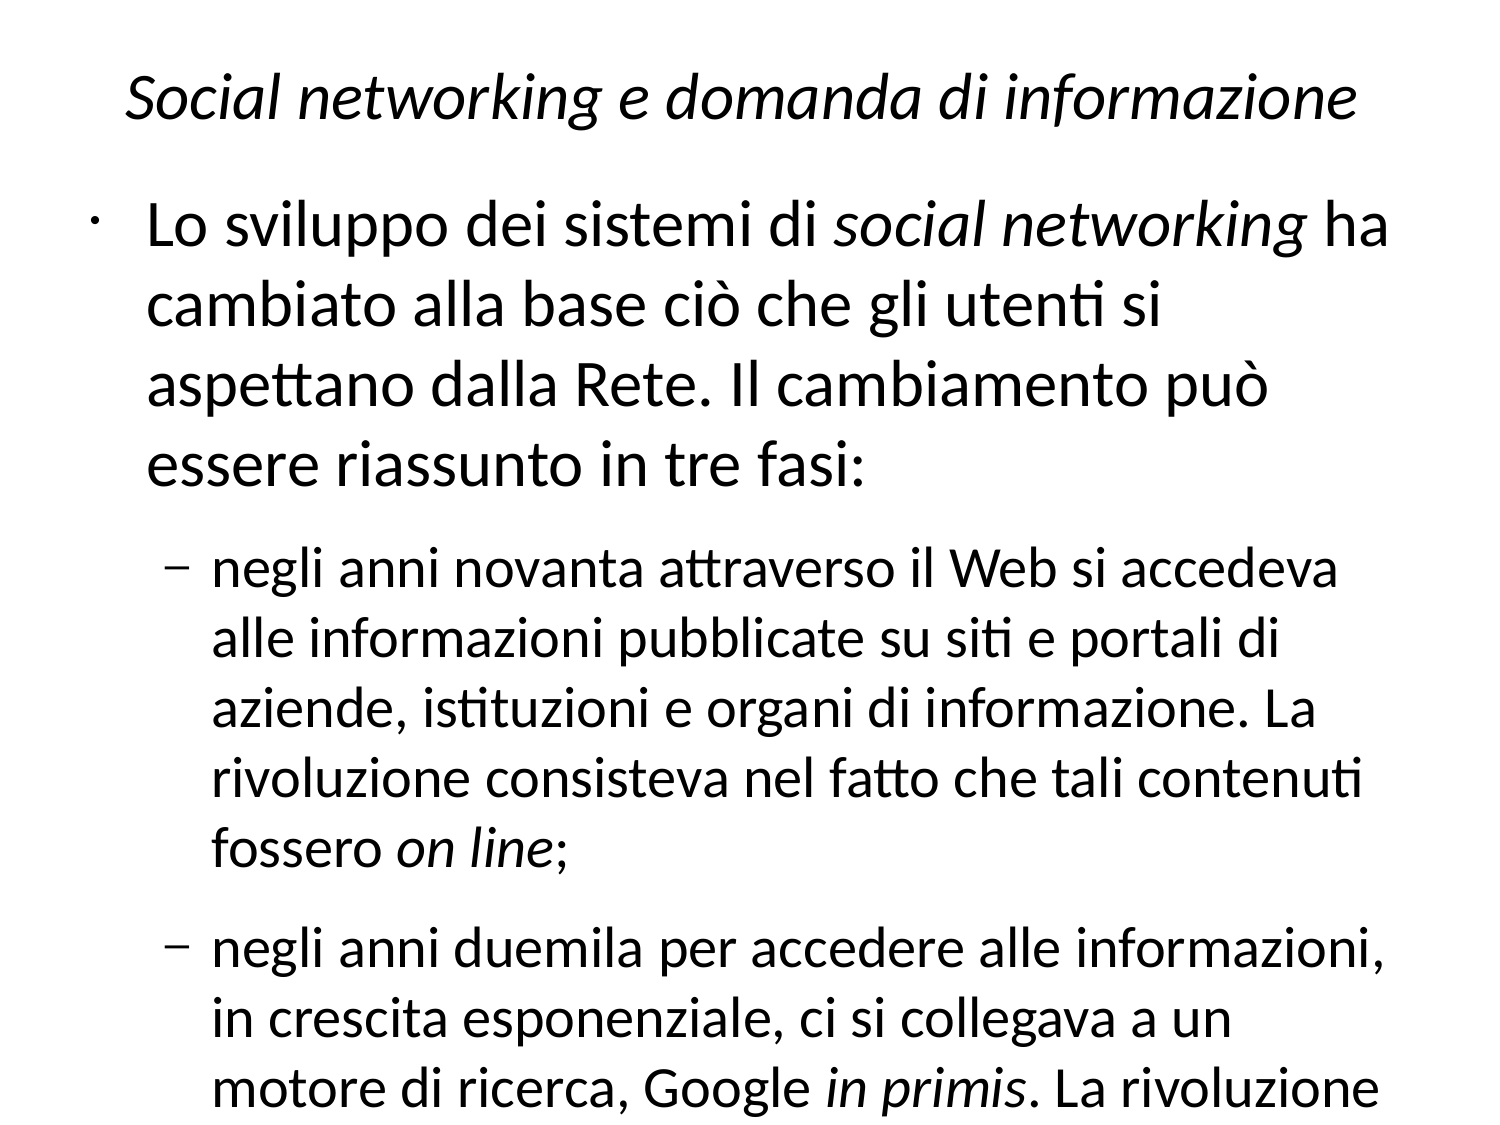

# Social networking e domanda di informazione
Lo sviluppo dei sistemi di social networking ha cambiato alla base ciò che gli utenti si aspettano dalla Rete. Il cambiamento può essere riassunto in tre fasi:
negli anni novanta attraverso il Web si accedeva alle informazioni pubblicate su siti e portali di aziende, istituzioni e organi di informazione. La rivoluzione consisteva nel fatto che tali contenuti fossero on line;
negli anni duemila per accedere alle informazioni, in crescita esponenziale, ci si collegava a un motore di ricerca, Google in primis. La rivoluzione consisteva nella nascita dei primi intermediari on line dell’informazione (i cosiddetti infomediari), che ne rendevano più facile l’identificazione;
oggi l’accesso e la selezione dei contenuti, la cui crescita è inarrestabile, sempre più spesso passano dai social network. Le ricerche dimostrano che oltre i due terzi delle informazioni che raggiungono l’utenza sono veicolati non dai motori di ricerca, ma dai propri contatti virtuali